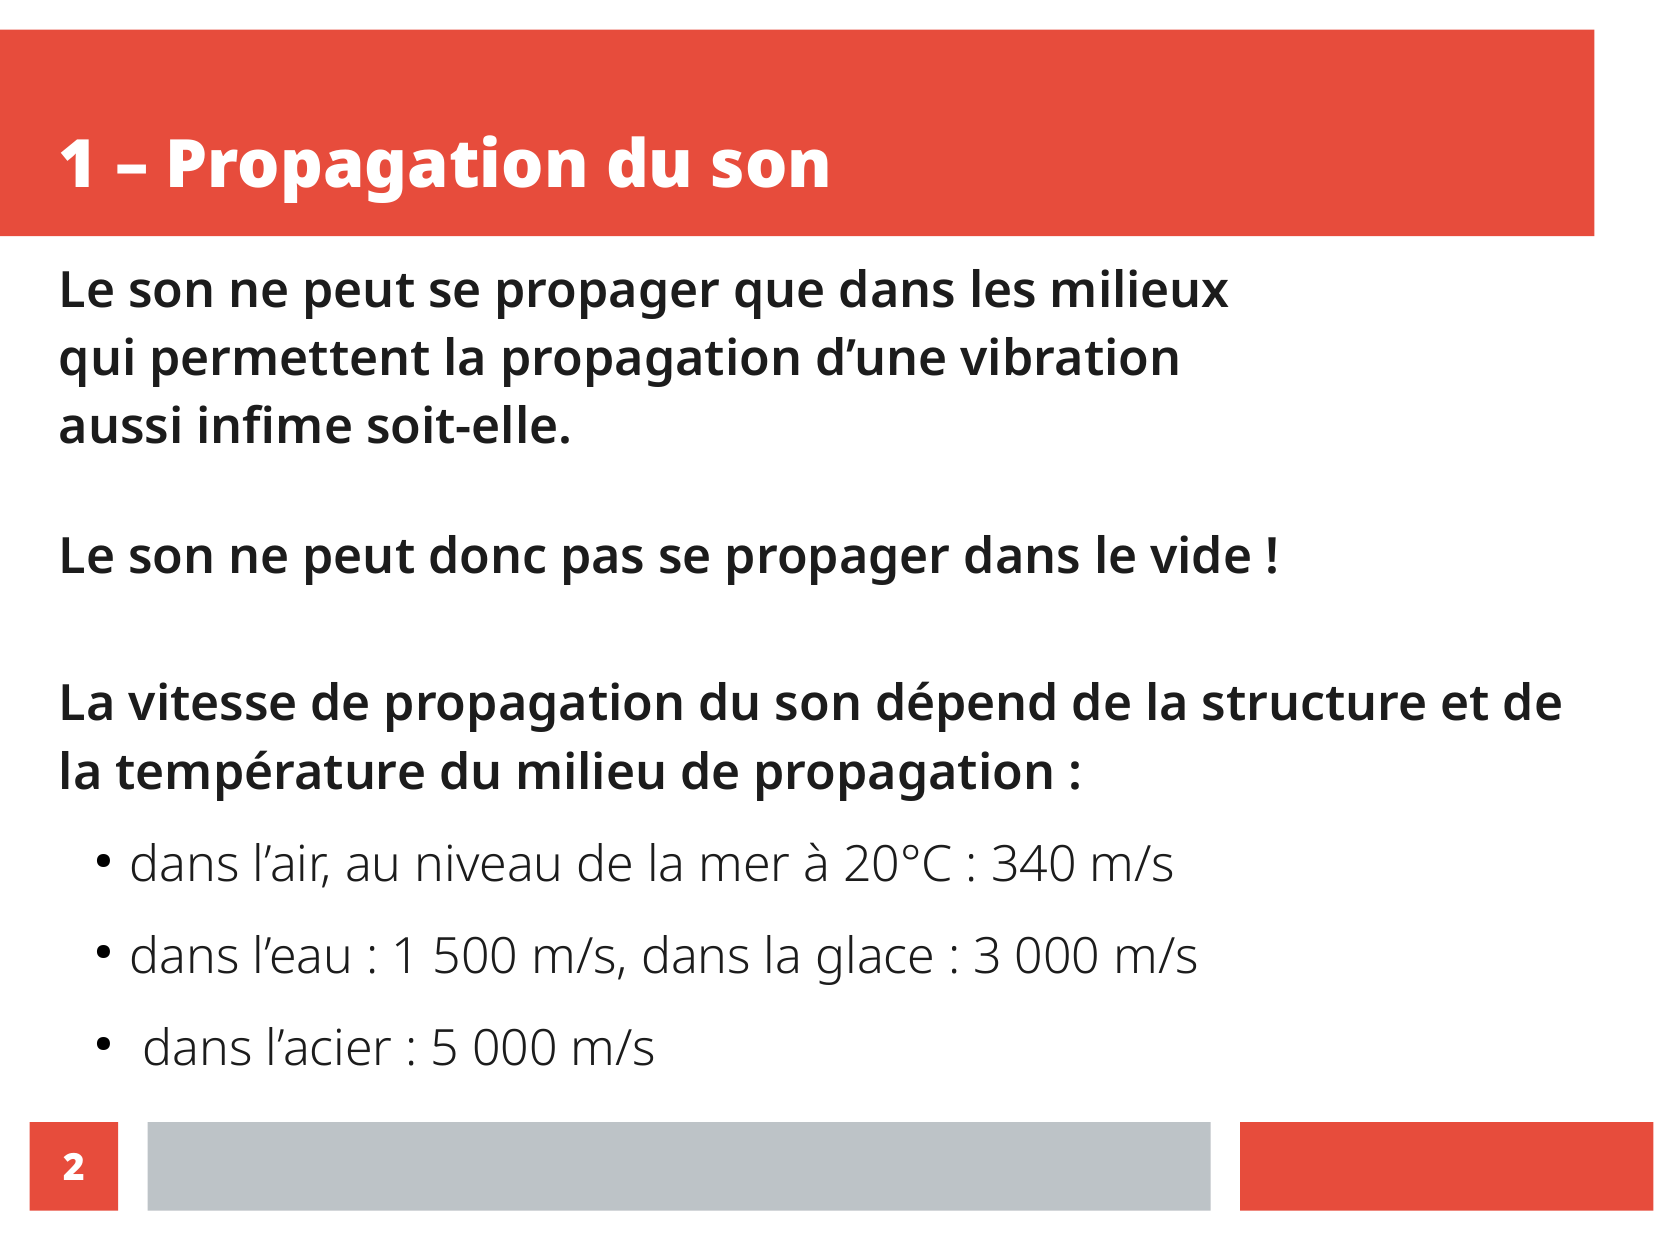

# 1 – Propagation du son
Le son ne peut se propager que dans les milieux
qui permettent la propagation d’une vibration
aussi infime soit-elle.
Le son ne peut donc pas se propager dans le vide !
La vitesse de propagation du son dépend de la structure et de la température du milieu de propagation :
dans l’air, au niveau de la mer à 20°C : 340 m/s
dans l’eau : 1 500 m/s, dans la glace : 3 000 m/s
 dans l’acier : 5 000 m/s
2